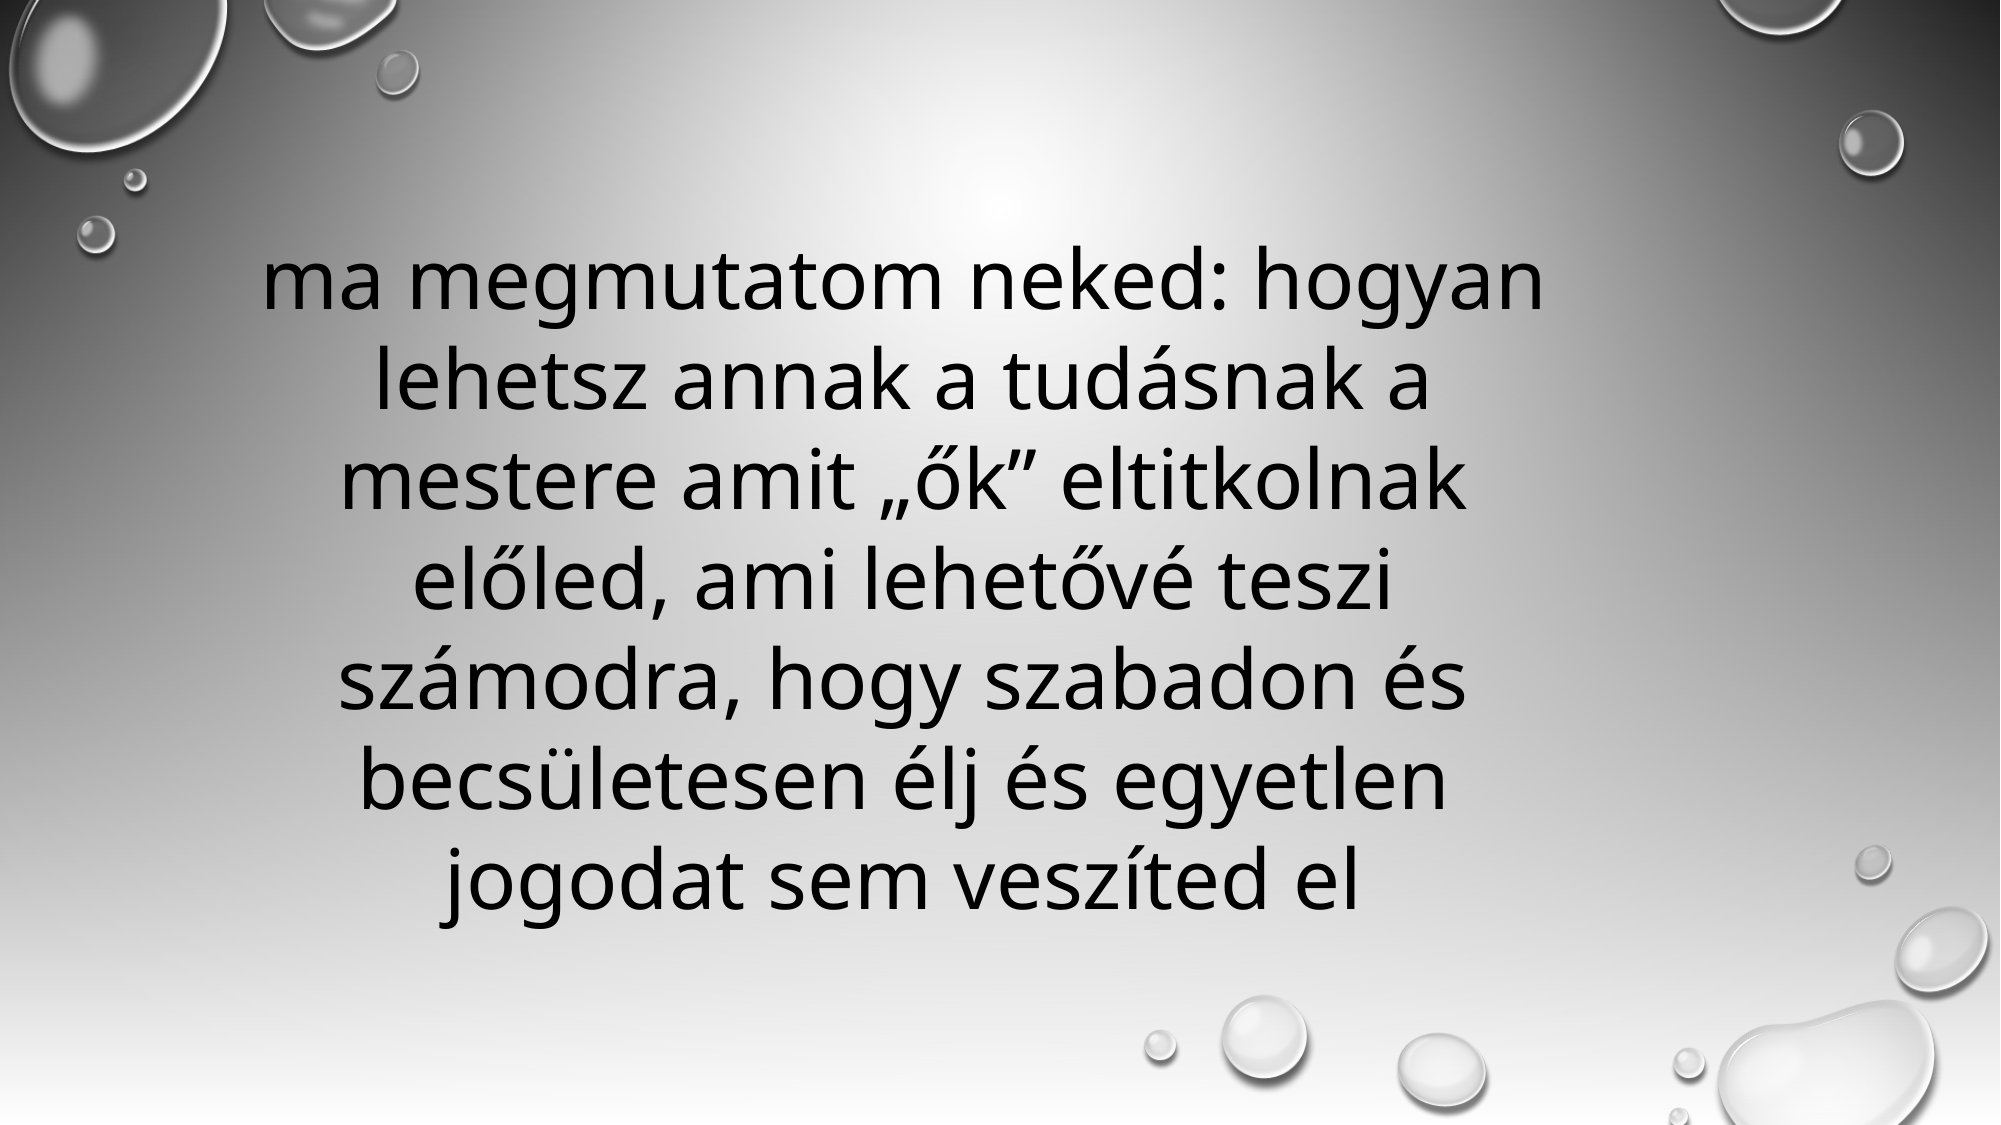

ma megmutatom neked: hogyan lehetsz annak a tudásnak a mestere amit „ők” eltitkolnak előled, ami lehetővé teszi számodra, hogy szabadon és becsületesen élj és egyetlen jogodat sem veszíted el